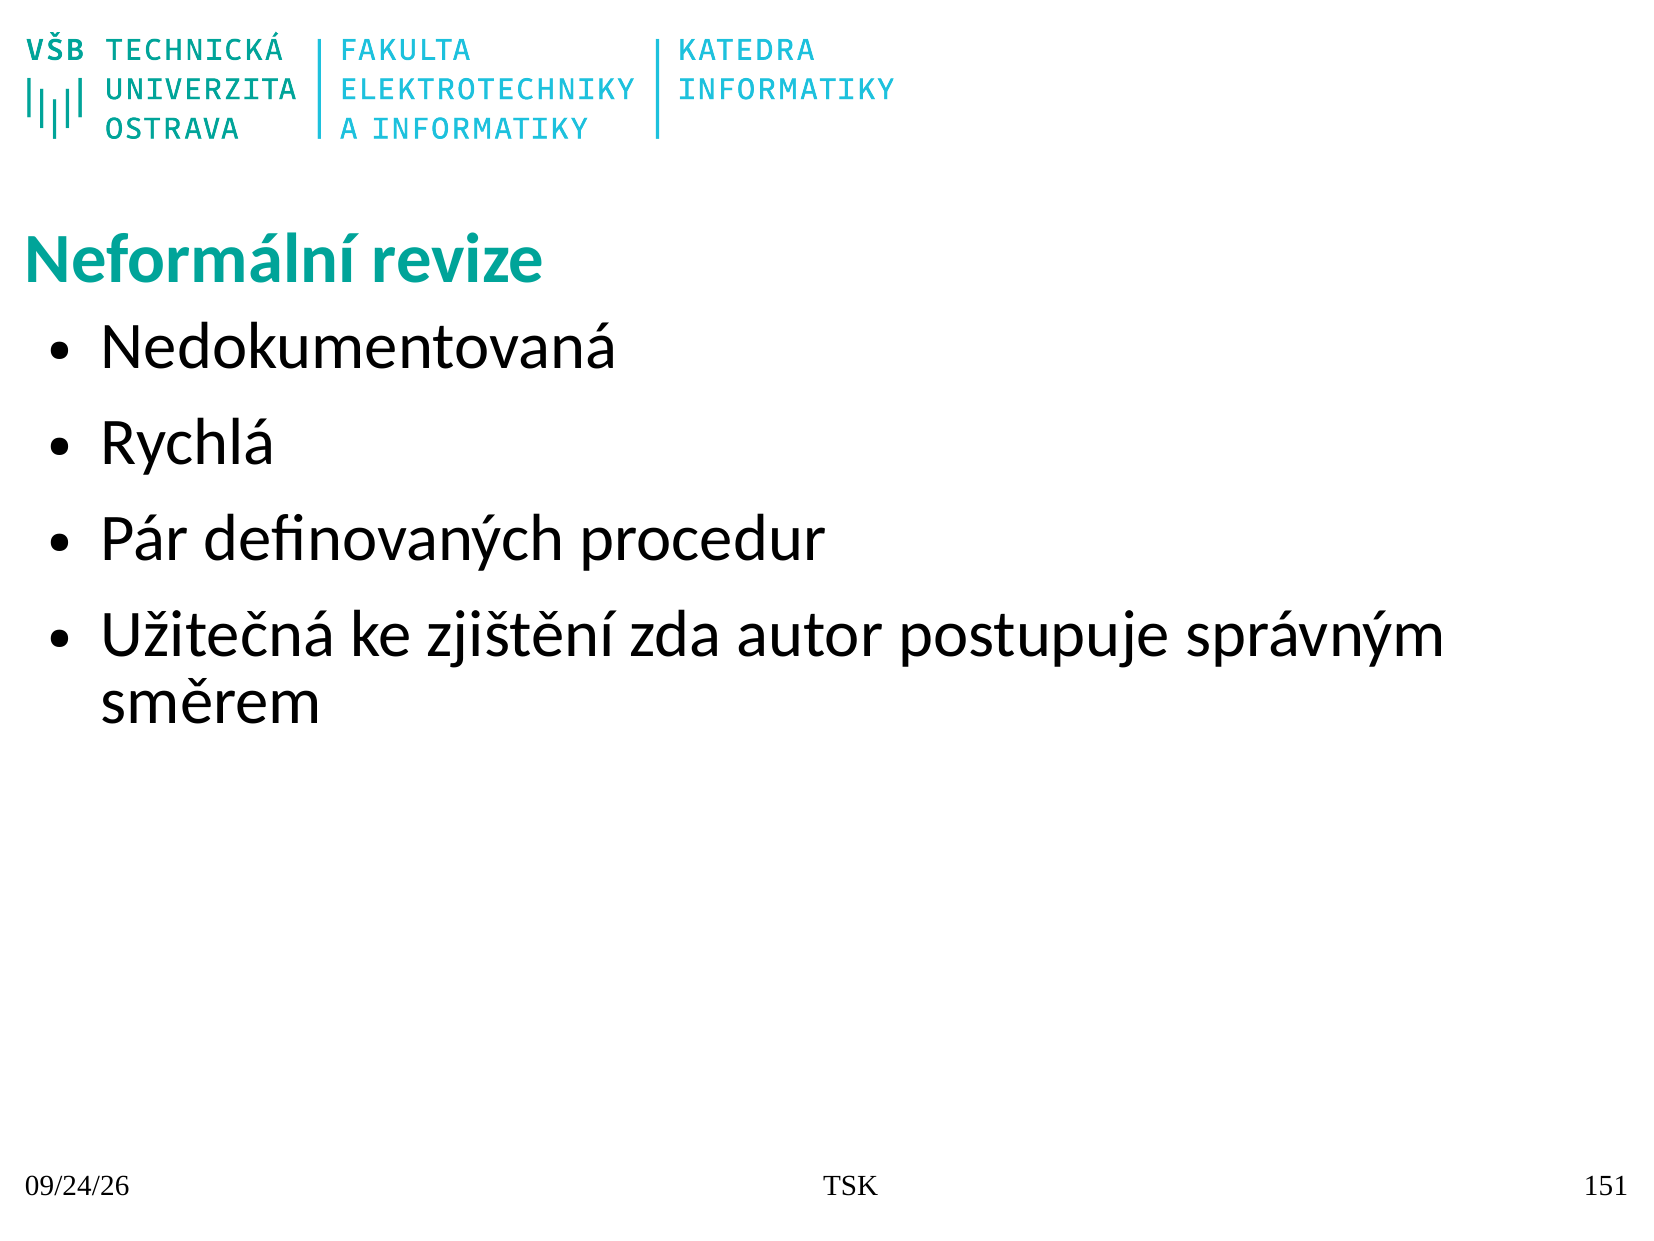

# Neformální revize
Nedokumentovaná
Rychlá
Pár definovaných procedur
Užitečná ke zjištění zda autor postupuje správným směrem
TSK
151